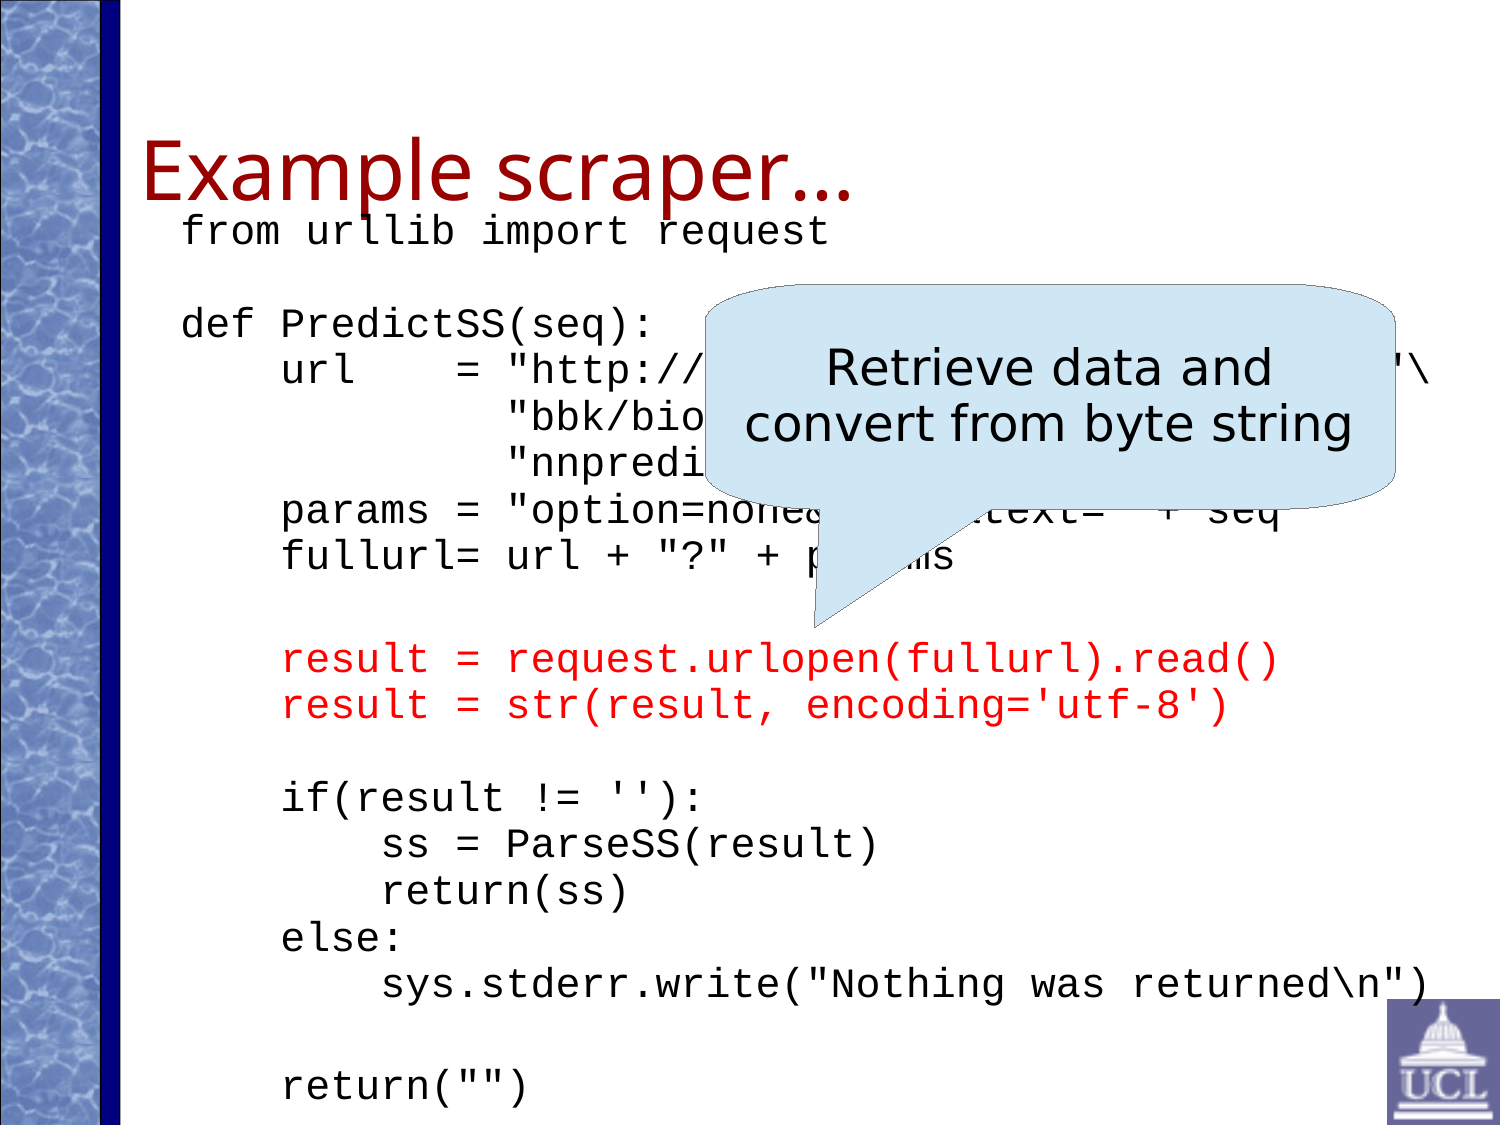

# Example scraper…
from urllib import request
def PredictSS(seq):
 url = "http://www.bioinf.org.uk/teaching/"\
 "bbk/biocomp2/rpc/"\
 "nnpredict/nnpredict.cgi"
 params = "option=none&name=&text=" + seq
 fullurl= url + "?" + params
 result = request.urlopen(fullurl).read()
 result = str(result, encoding='utf-8')
 if(result != ''):
 ss = ParseSS(result)
 return(ss)
 else:
 sys.stderr.write("Nothing was returned\n")
 return("")
Retrieve data and
convert from byte string